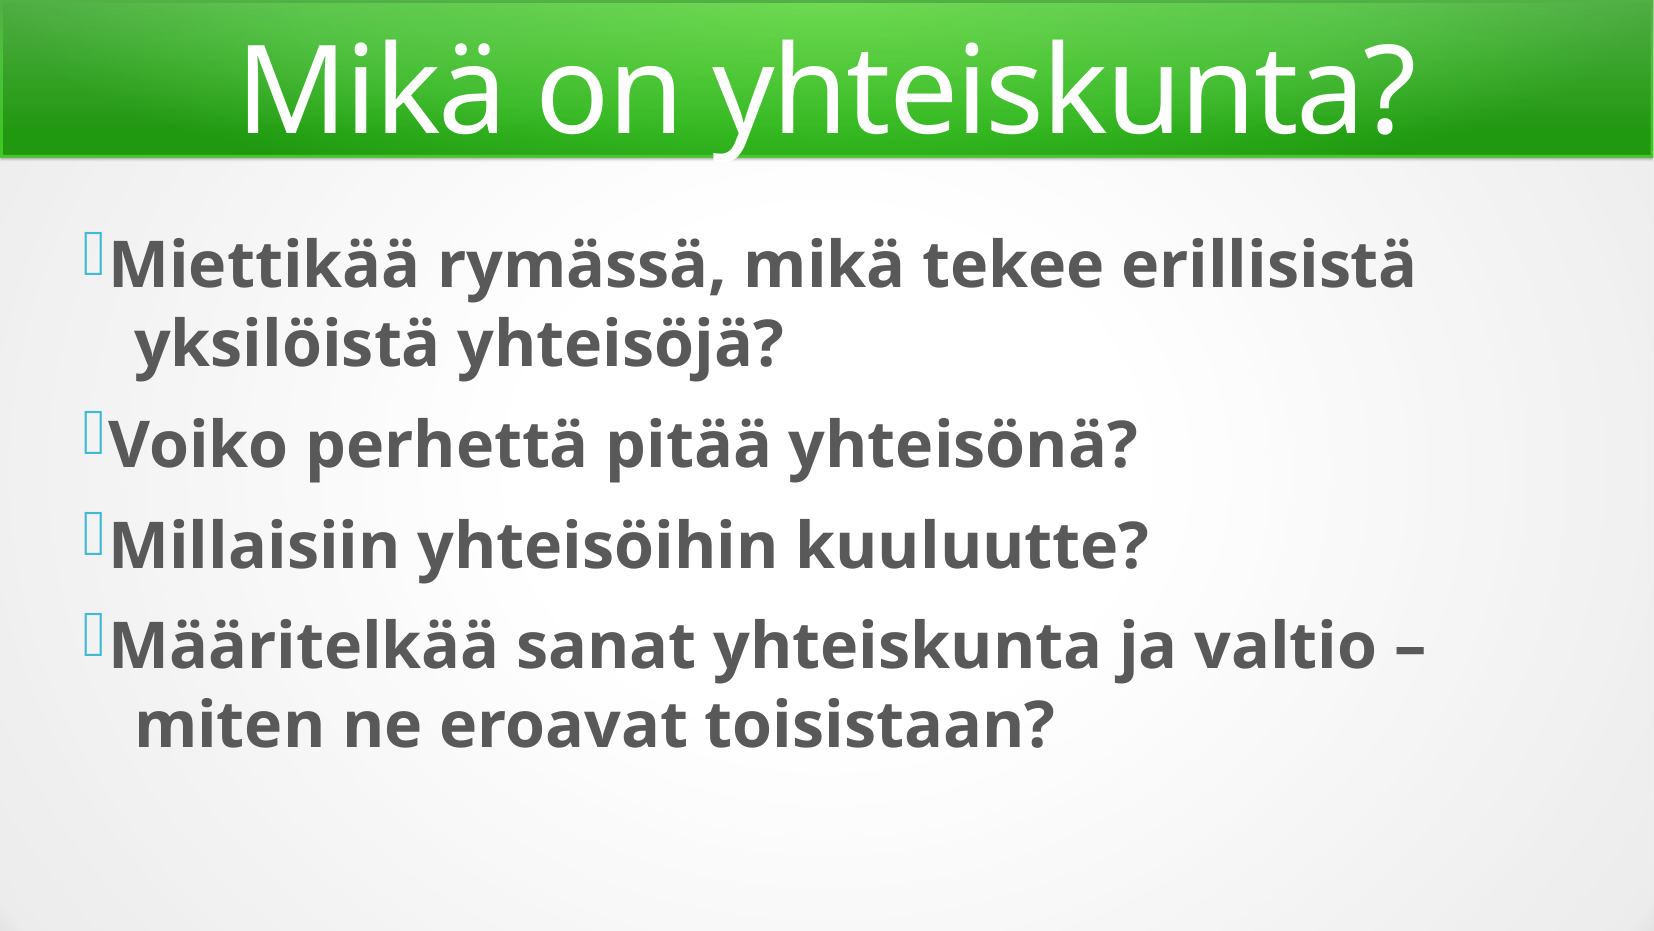

# Mikä on yhteiskunta?
Miettikää rymässä, mikä tekee erillisistä yksilöistä yhteisöjä?
Voiko perhettä pitää yhteisönä?
Millaisiin yhteisöihin kuuluutte?
Määritelkää sanat yhteiskunta ja valtio – miten ne eroavat toisistaan?